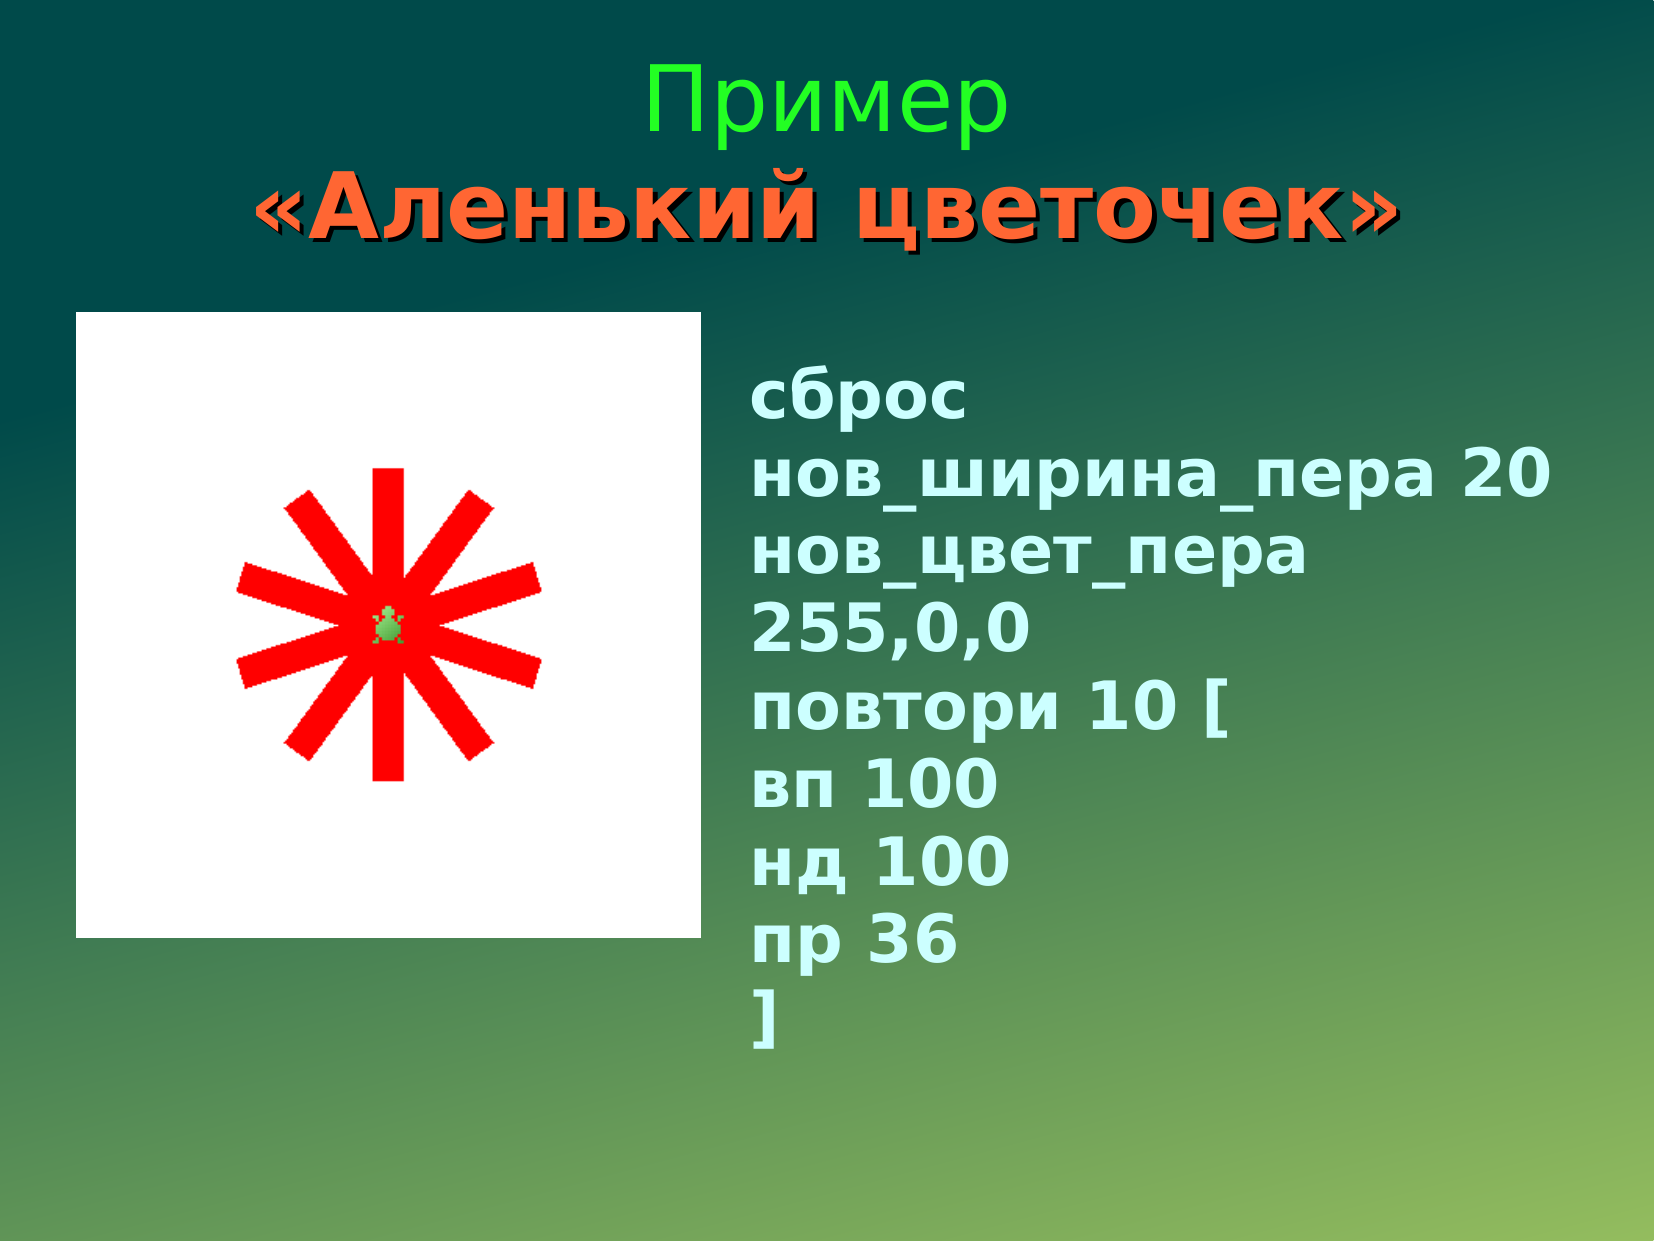

# Пример «Аленький цветочек»
сброс
нов_ширина_пера 20
нов_цвет_пера 255,0,0
повтори 10 [
вп 100
нд 100
пр 36
]